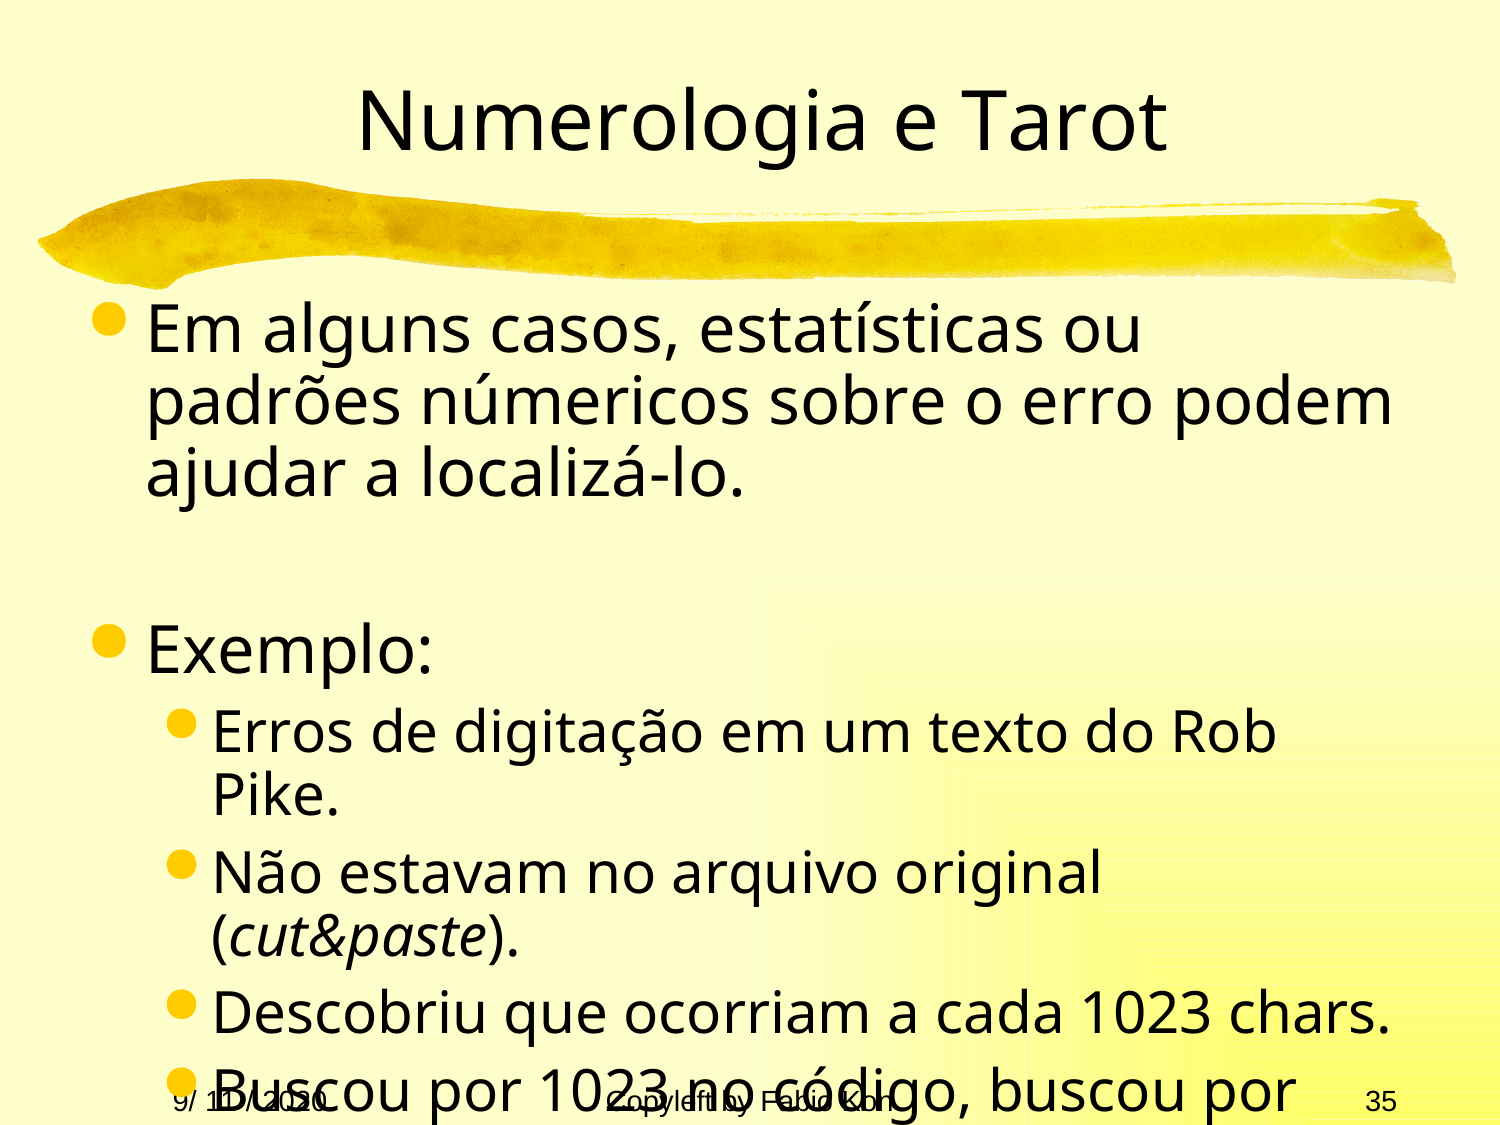

# Numerologia e Tarot
Em alguns casos, estatísticas ou padrões númericos sobre o erro podem ajudar a localizá-lo.
Exemplo:
Erros de digitação em um texto do Rob Pike.
Não estavam no arquivo original (cut&paste).
Descobriu que ocorriam a cada 1023 chars.
Buscou por 1023 no código, buscou por 1024 no código.
ECOOP'99 OOOSW
35